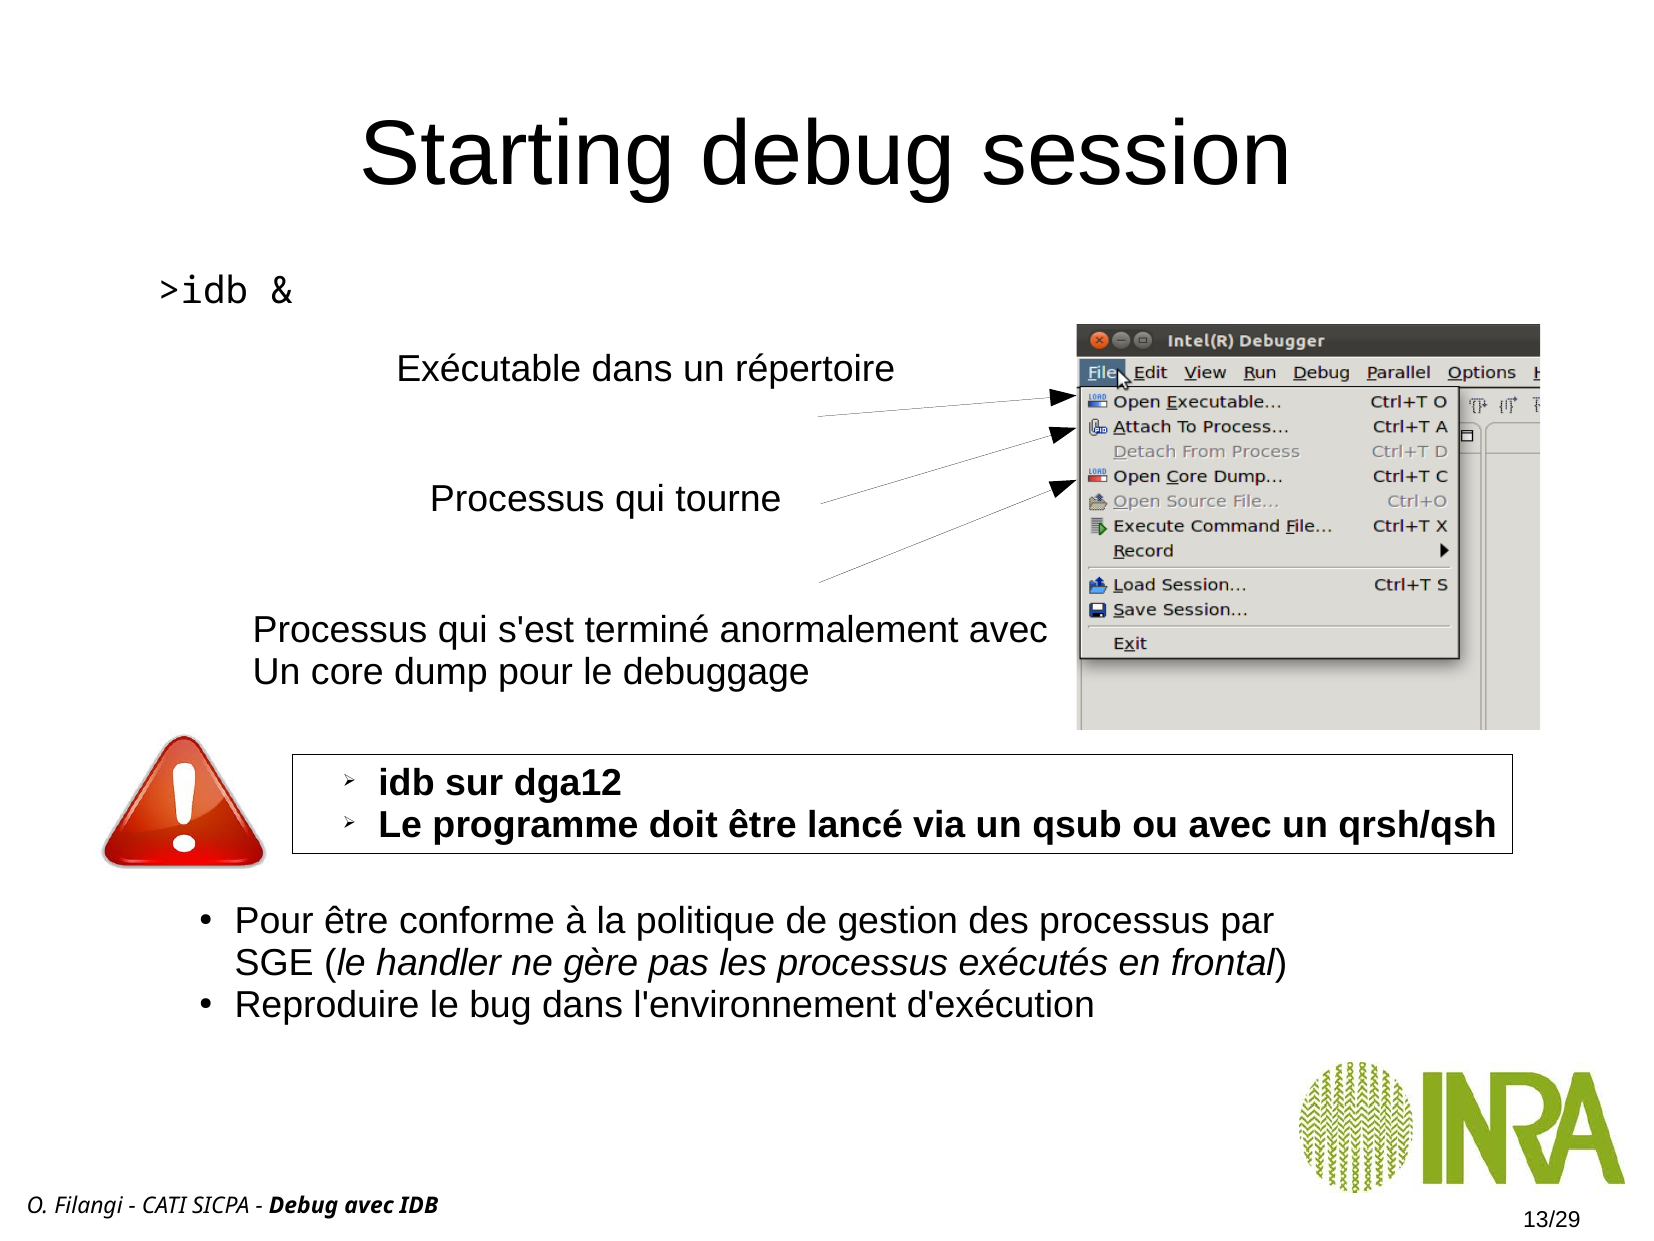

# Starting debug session
>idb &
Exécutable dans un répertoire
Processus qui tourne
Processus qui s'est terminé anormalement avec
Un core dump pour le debuggage
idb sur dga12
Le programme doit être lancé via un qsub ou avec un qrsh/qsh
Pour être conforme à la politique de gestion des processus par SGE (le handler ne gère pas les processus exécutés en frontal)
Reproduire le bug dans l'environnement d'exécution
 O. Filangi - CATI SICPA - Debug avec IDB